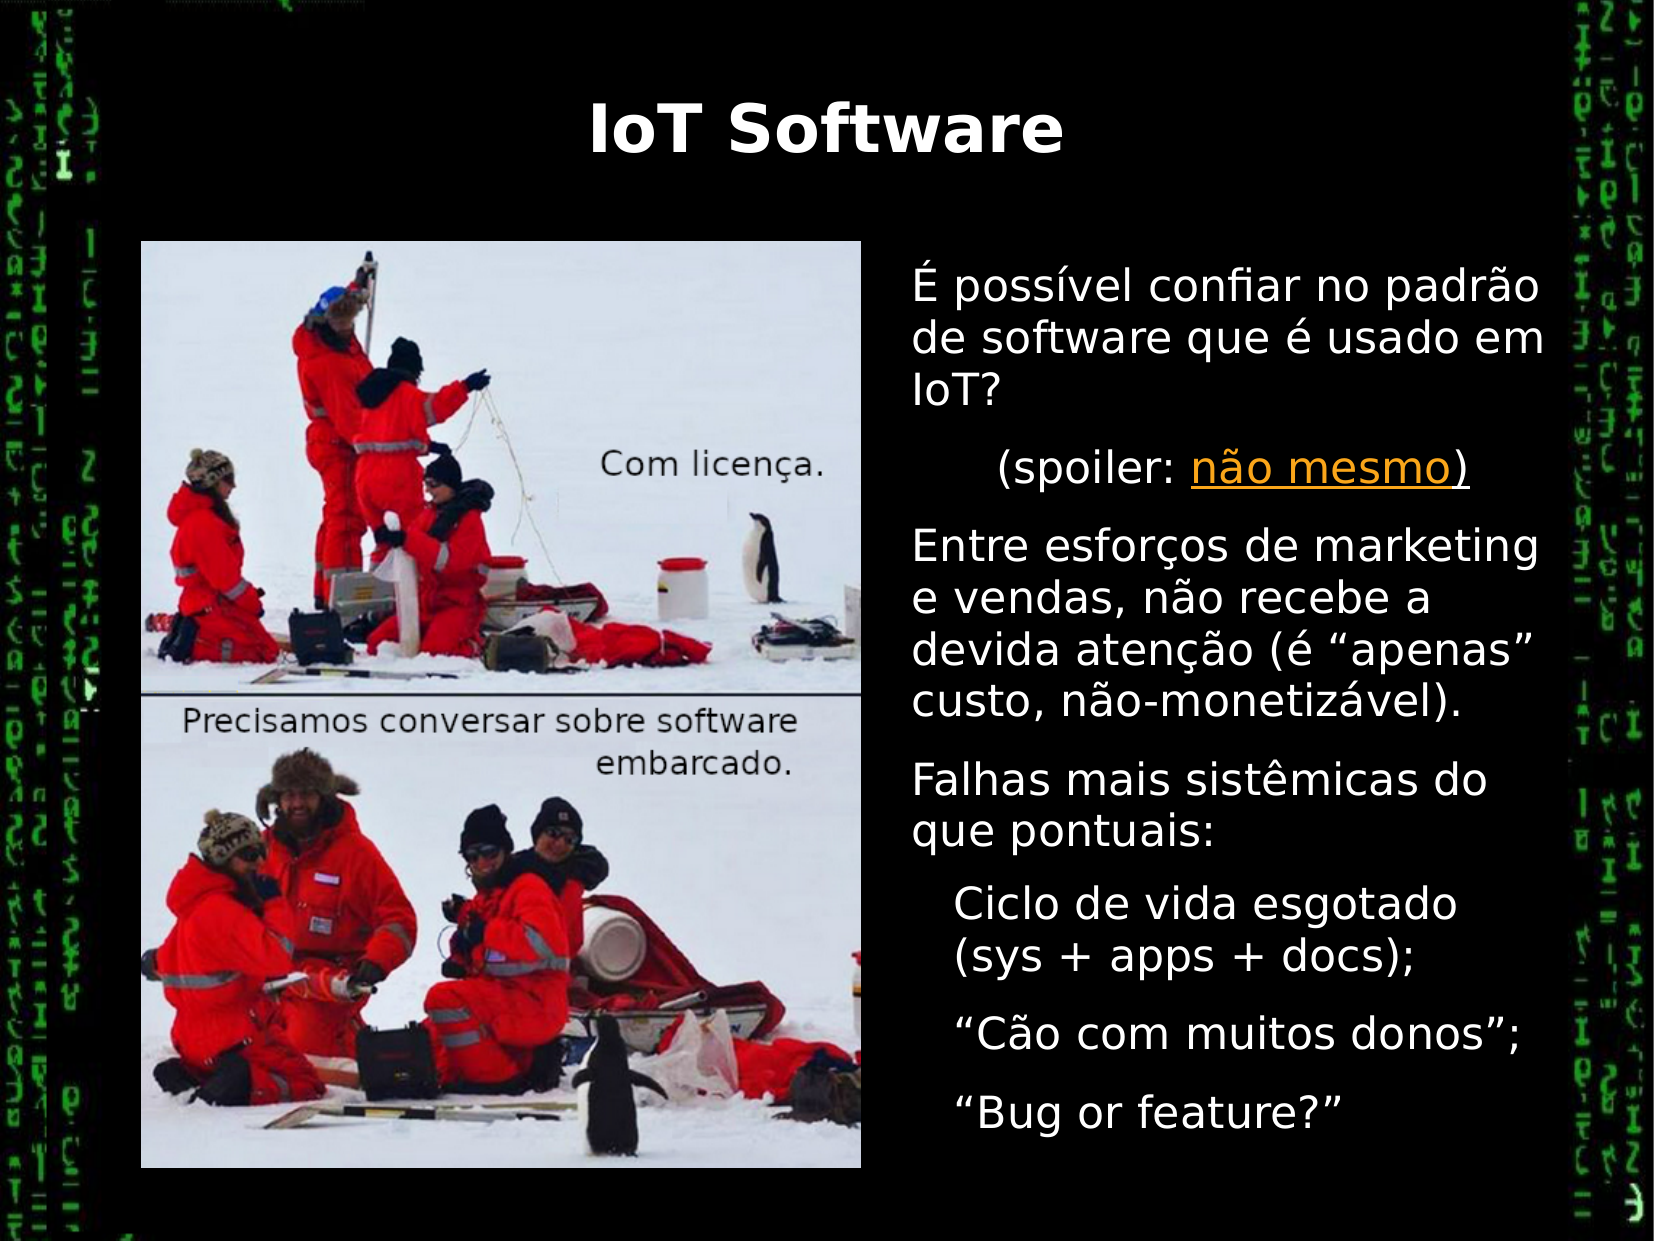

# IoT Software
É possível confiar no padrão de software que é usado em IoT?
(spoiler: não mesmo)
Entre esforços de marketing e vendas, não recebe a devida atenção (é “apenas” custo, não-monetizável).
Falhas mais sistêmicas do que pontuais:
Ciclo de vida esgotado (sys + apps + docs);
“Cão com muitos donos”;
“Bug or feature?”